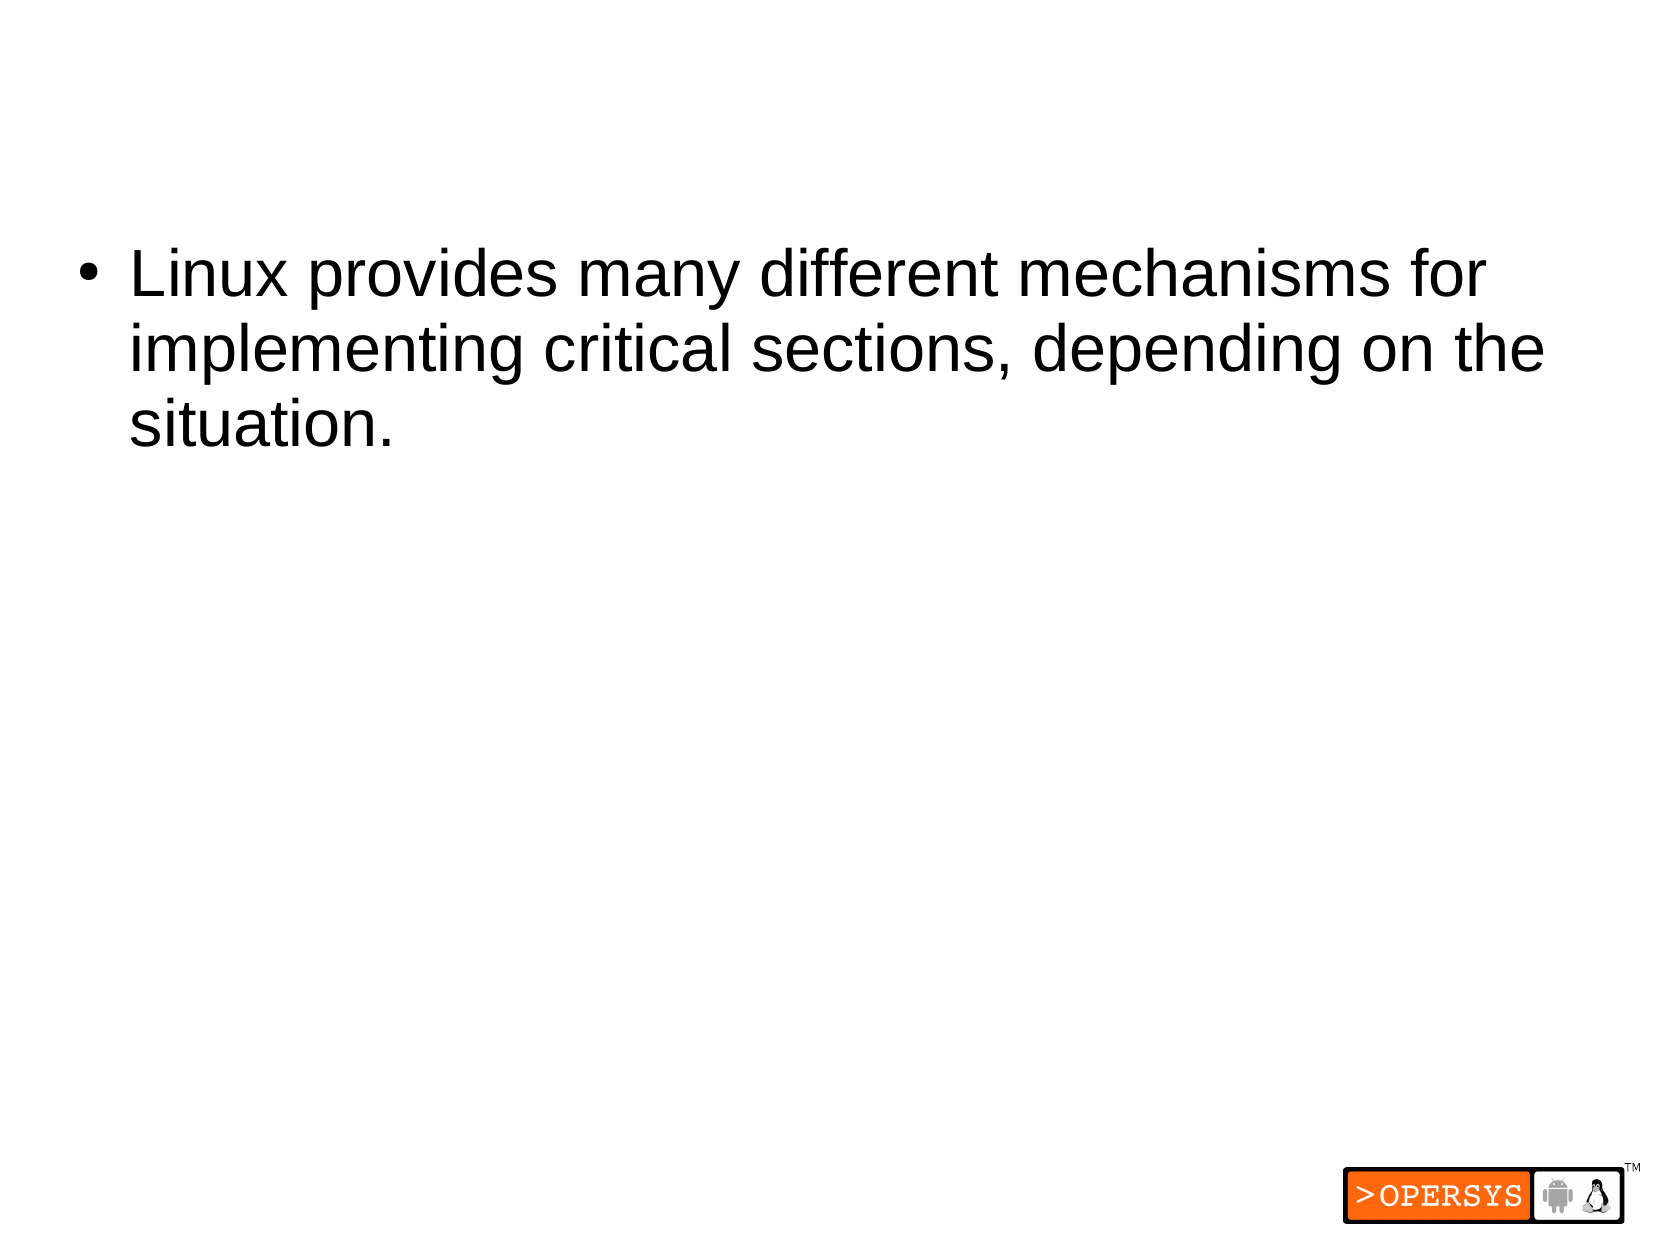

# Linux provides many different mechanisms for implementing critical sections, depending on the situation.